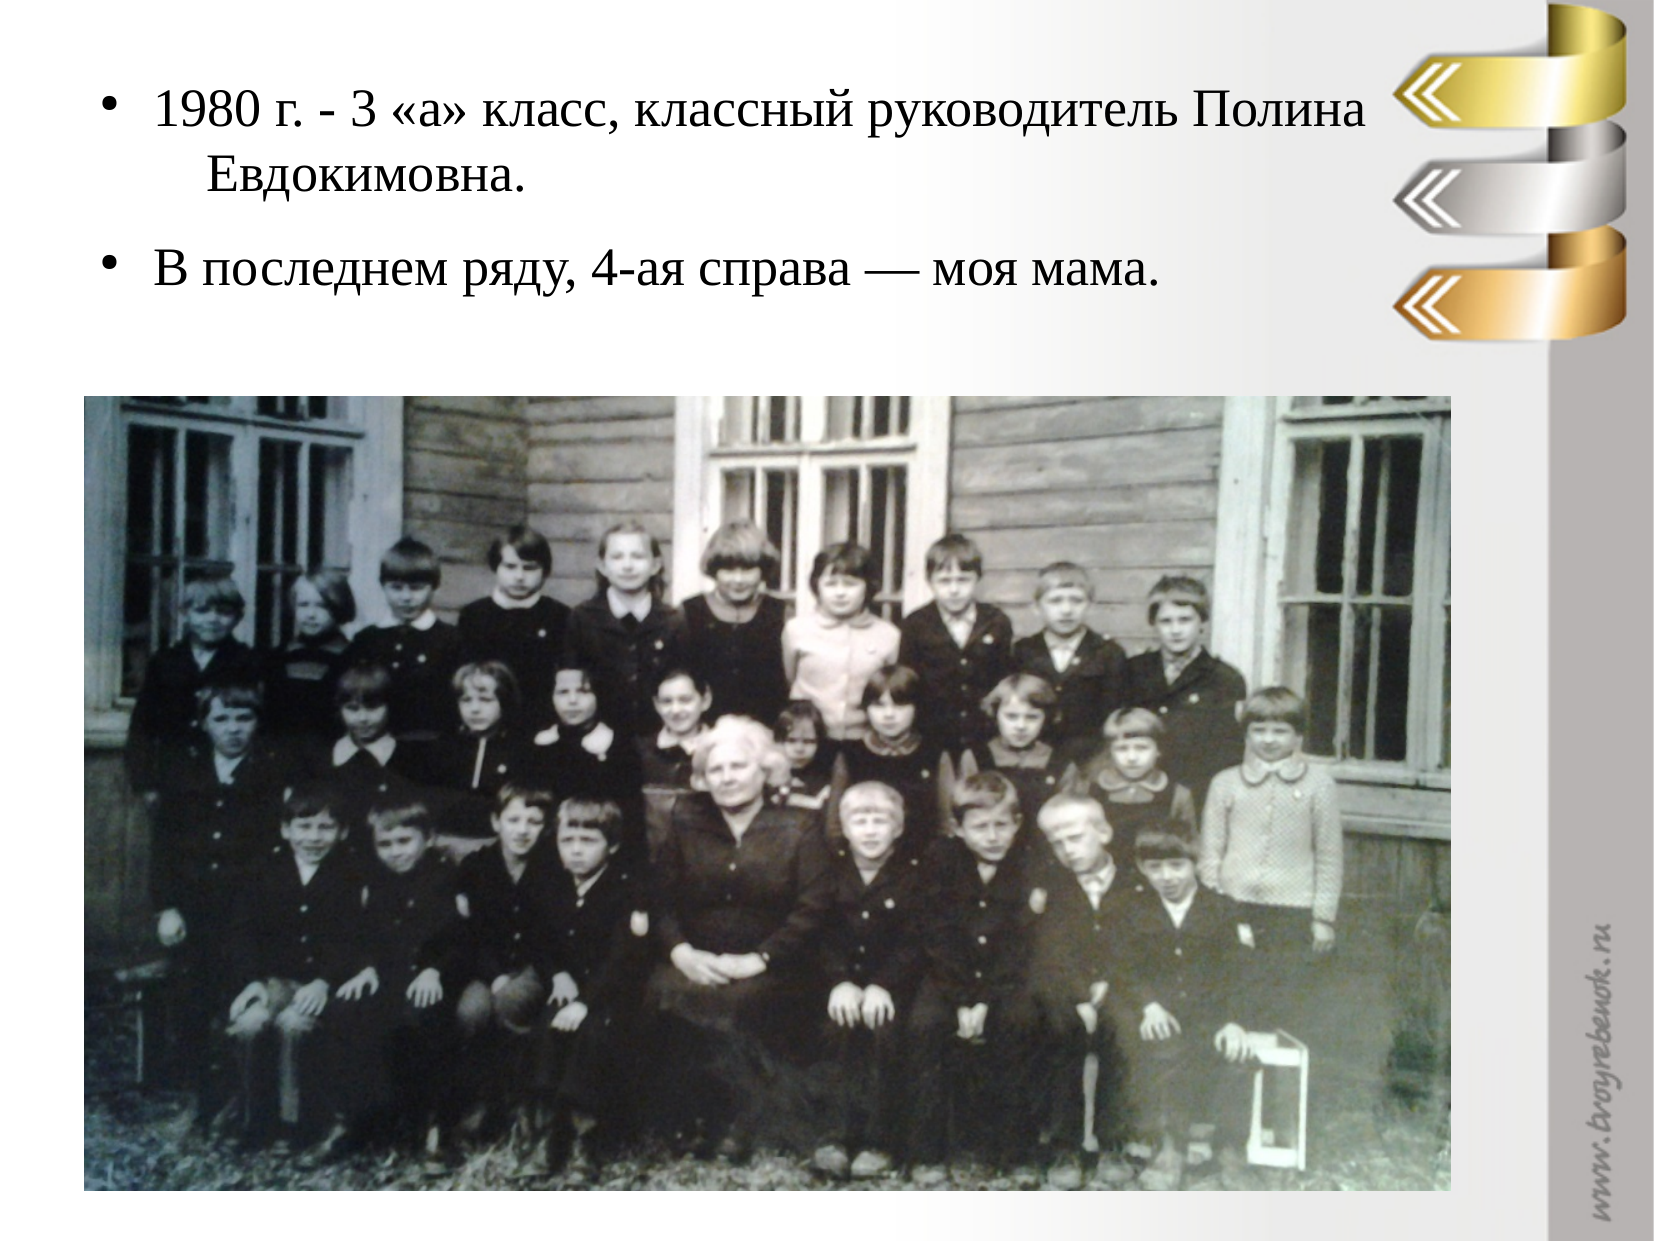

# 1980 г. - 3 «а» класс, классный руководитель Полина Евдокимовна.
В последнем ряду, 4-ая справа — моя мама.